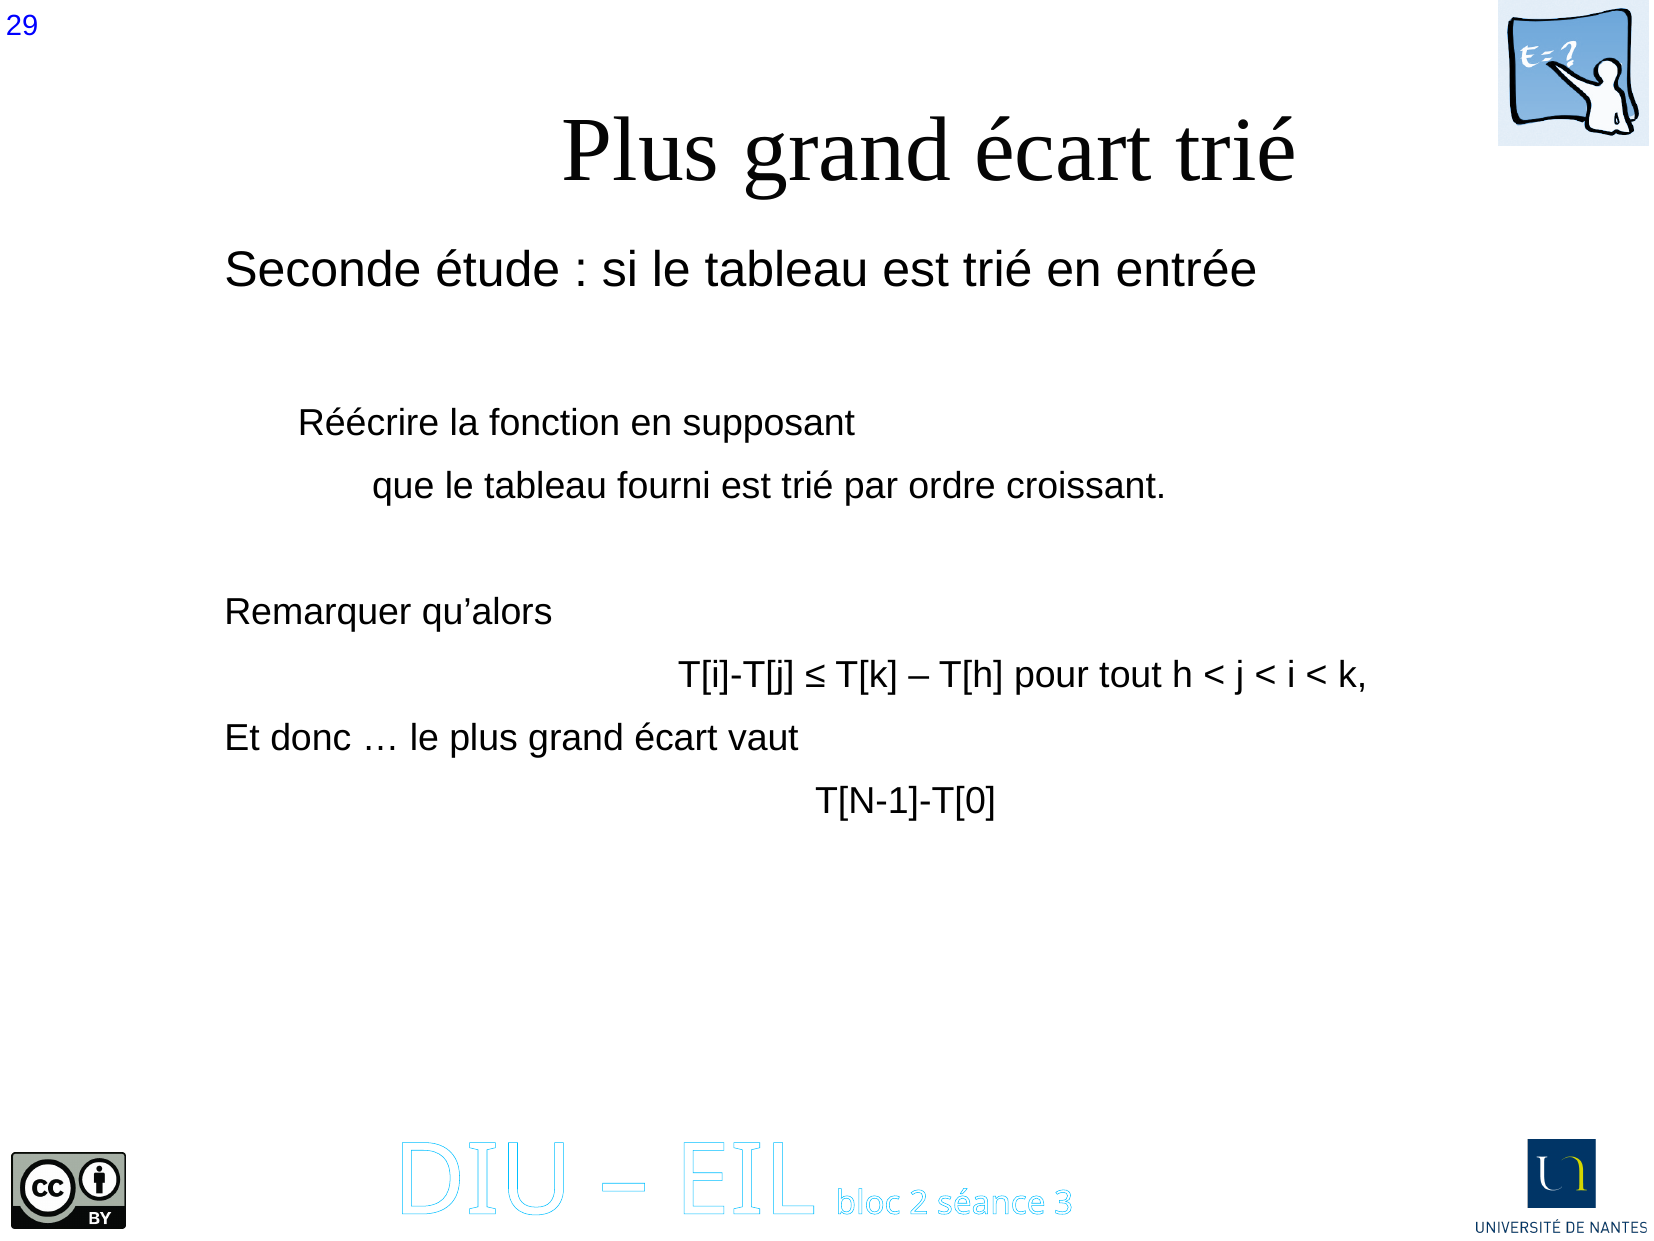

29
# Plus grand écart trié
Seconde étude : si le tableau est trié en entrée
 Réécrire la fonction en supposant
		que le tableau fourni est trié par ordre croissant.
Remarquer qu’alors
						 T[i]-T[j] ≤ T[k] – T[h] pour tout h < j < i < k,
Et donc … le plus grand écart vaut
						 		T[N-1]-T[0]